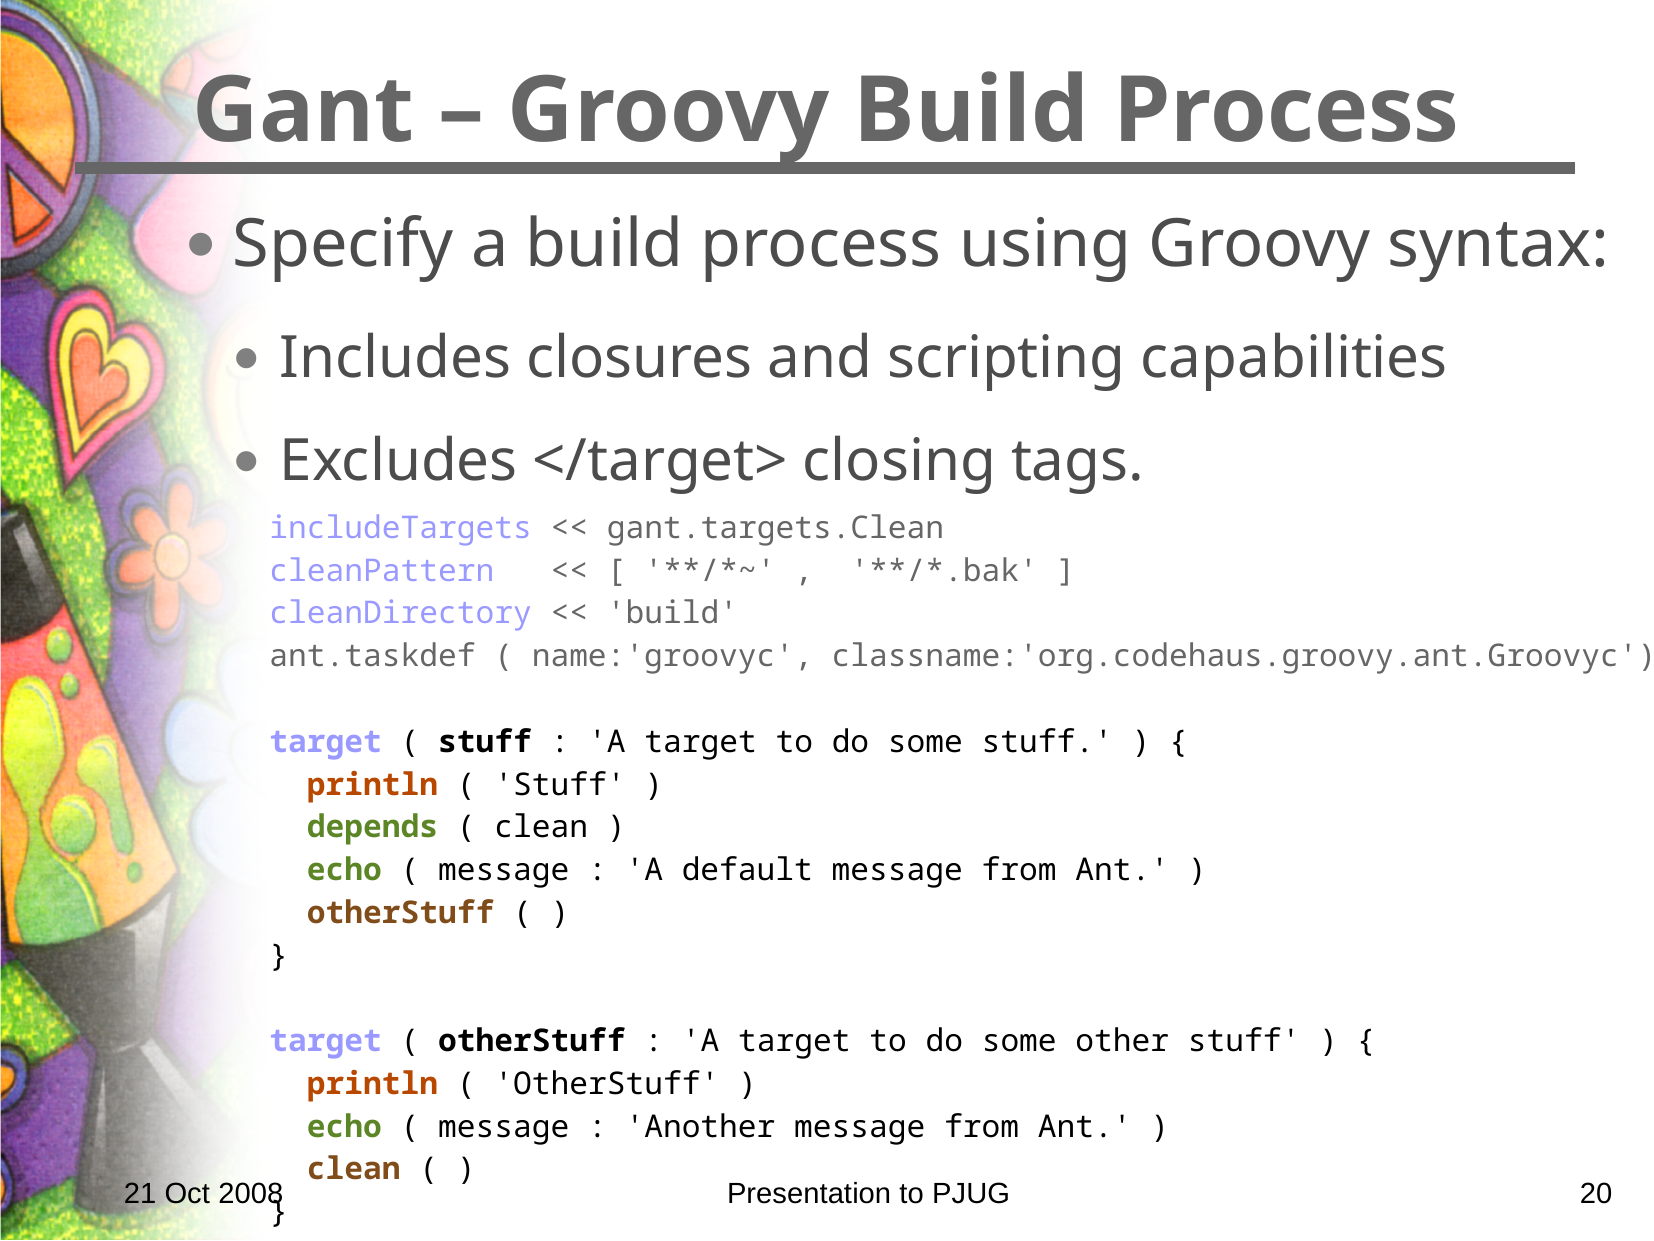

# Gant – Groovy Build Process
Specify a build process using Groovy syntax:
Includes closures and scripting capabilities
Excludes </target> closing tags.
includeTargets << gant.targets.Clean
cleanPattern << [ '**/*~' , '**/*.bak' ]
cleanDirectory << 'build'
ant.taskdef ( name:'groovyc', classname:'org.codehaus.groovy.ant.Groovyc')
target ( stuff : 'A target to do some stuff.' ) {
 println ( 'Stuff' )
 depends ( clean )
 echo ( message : 'A default message from Ant.' )
 otherStuff ( )
}
target ( otherStuff : 'A target to do some other stuff' ) {
 println ( 'OtherStuff' )
 echo ( message : 'Another message from Ant.' )
 clean ( )
}
setDefaultTarget ( stuff )
21 Oct 2008
Presentation to PJUG
20